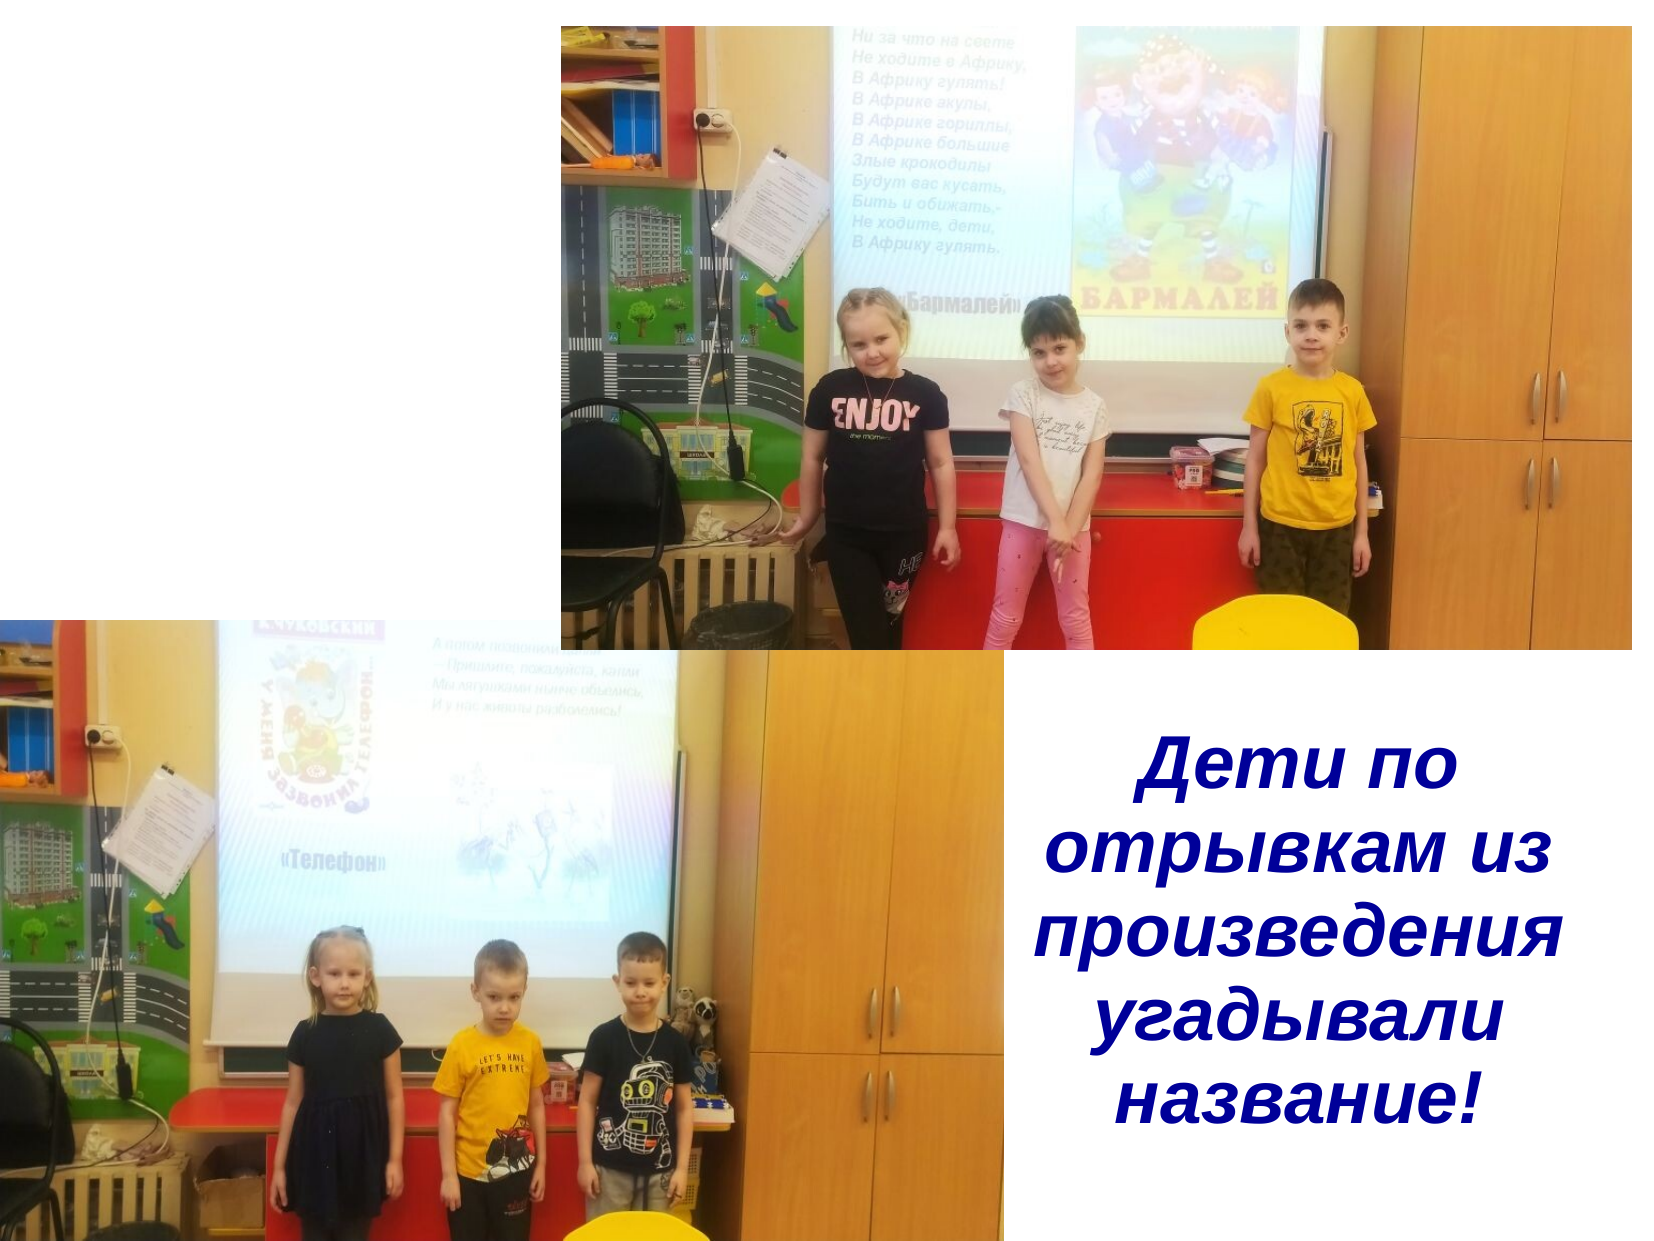

# Дети по отрывкам из произведения угадывали название!